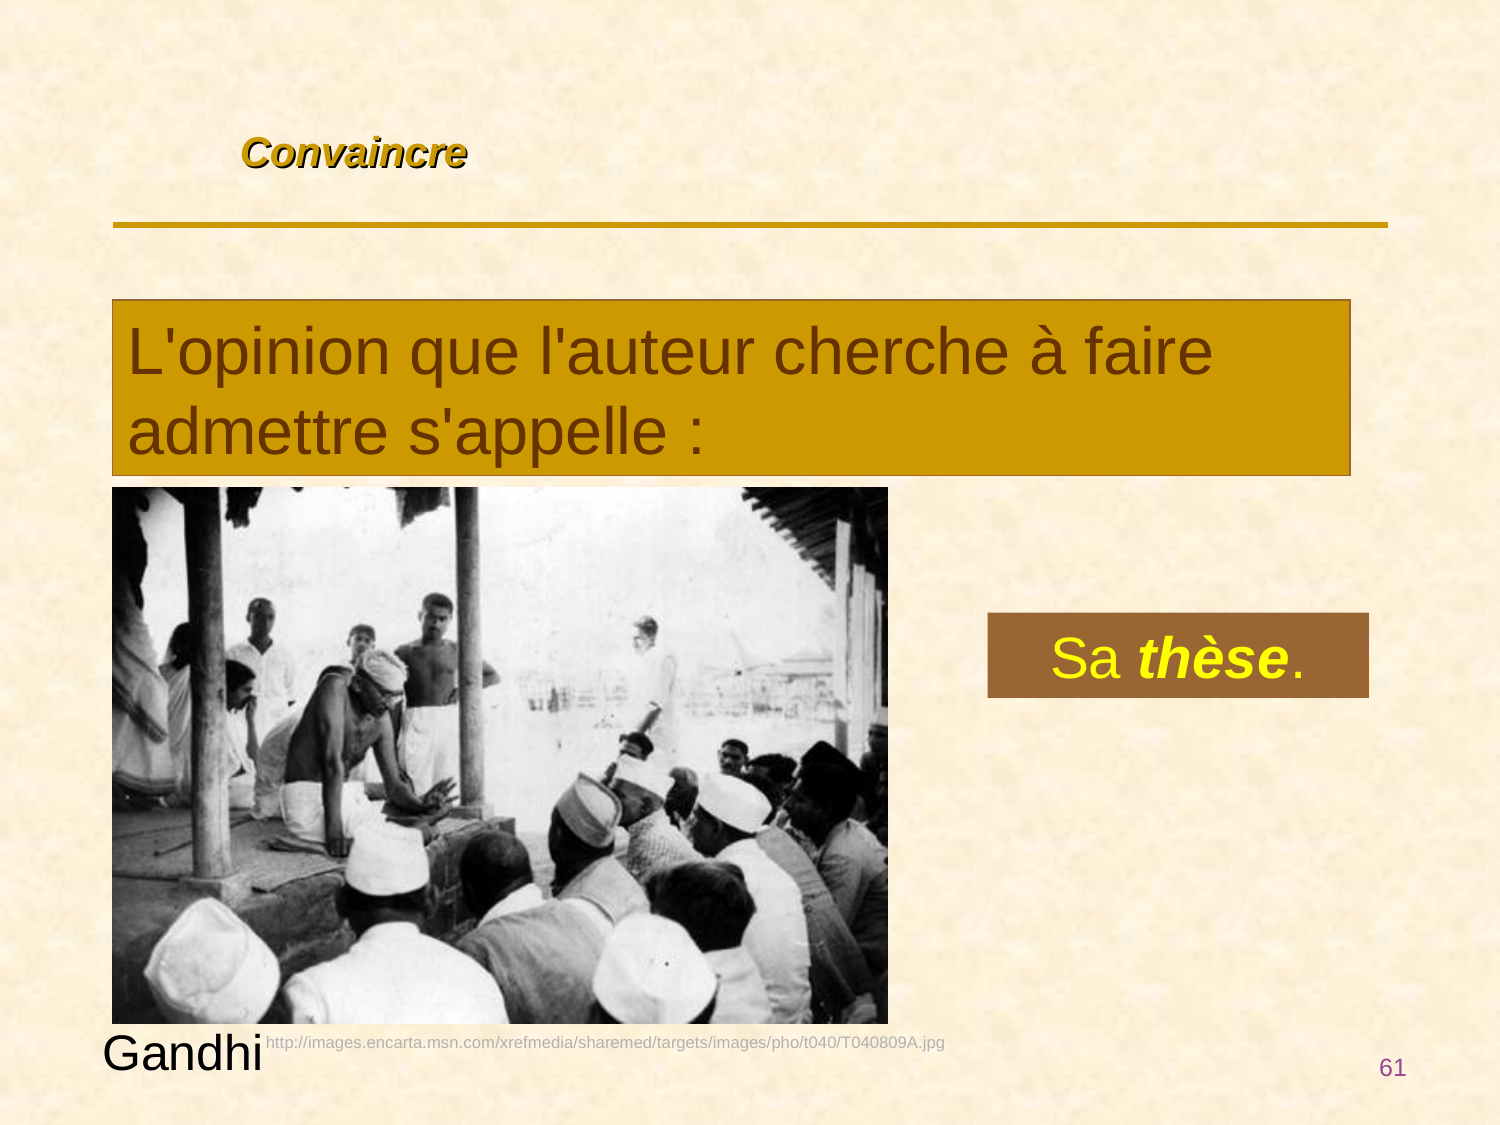

Convaincre
L'opinion que l'auteur cherche à faire admettre s'appelle :
Gandhi
http://images.encarta.msn.com/xrefmedia/sharemed/targets/images/pho/t040/T040809A.jpg
Sa thèse.
61